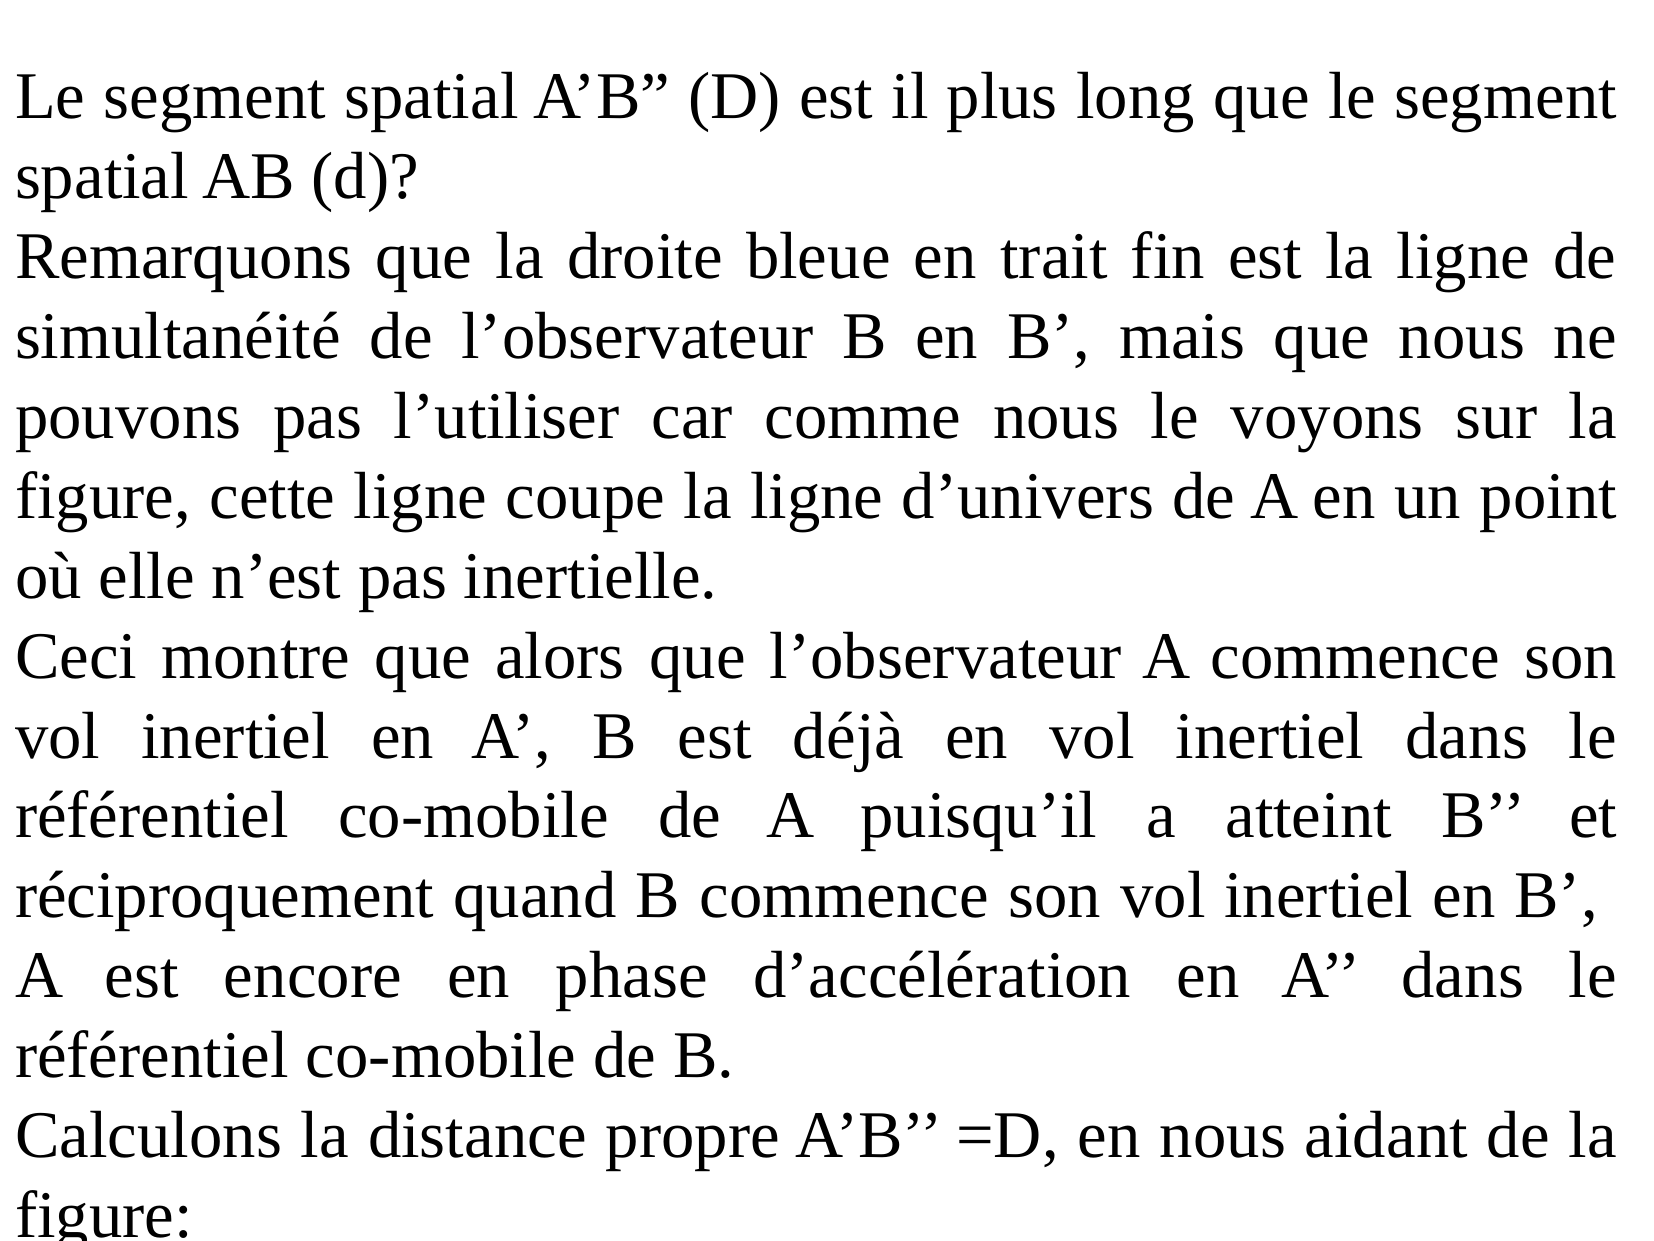

Le segment spatial A’B” (D) est il plus long que le segment spatial AB (d)?
Remarquons que la droite bleue en trait fin est la ligne de simultanéité de l’observateur B en B’, mais que nous ne pouvons pas l’utiliser car comme nous le voyons sur la figure, cette ligne coupe la ligne d’univers de A en un point où elle n’est pas inertielle.
Ceci montre que alors que l’observateur A commence son vol inertiel en A’, B est déjà en vol inertiel dans le référentiel co-mobile de A puisqu’il a atteint B’’ et réciproquement quand B commence son vol inertiel en B’, A est encore en phase d’accélération en A’’ dans le référentiel co-mobile de B.
Calculons la distance propre A’B’’ =D, en nous aidant de la figure: